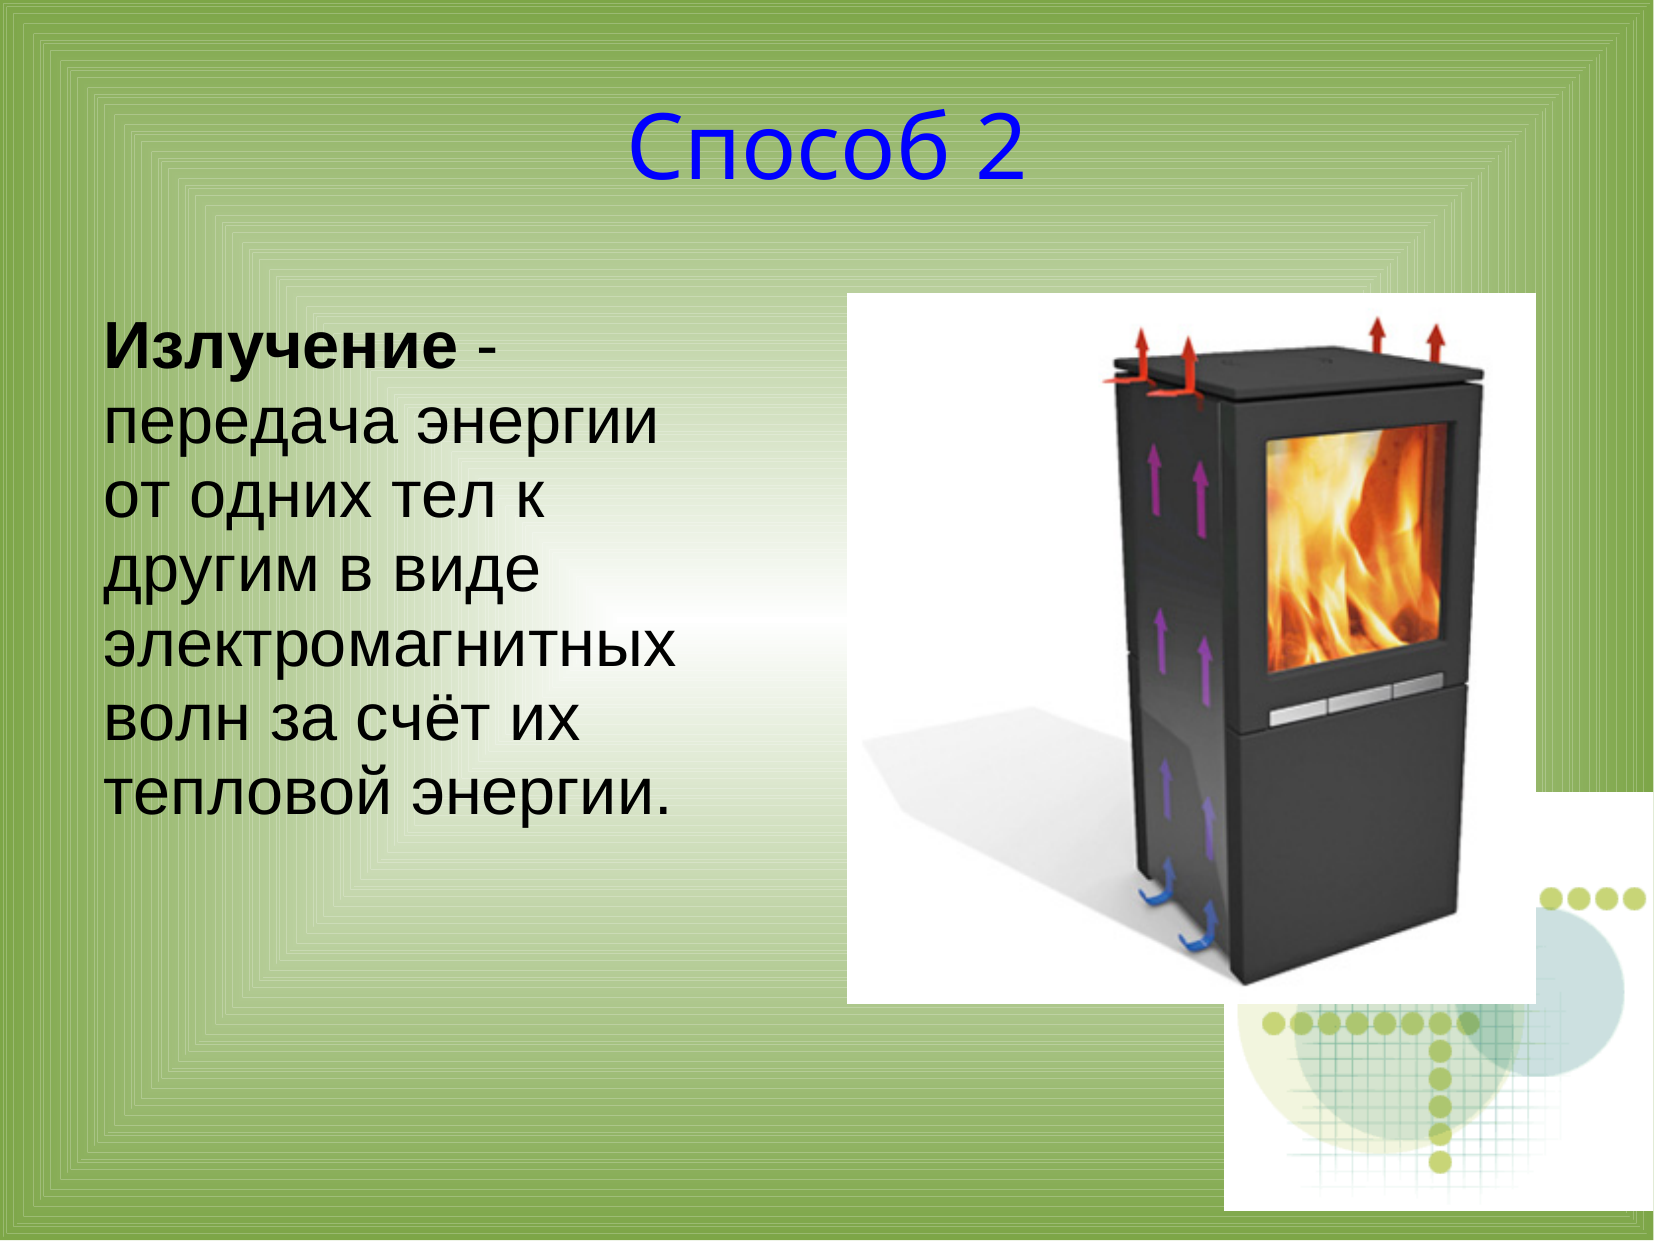

# Способ 2
Излучение - передача энергии от одних тел к другим в виде электромагнитных волн за счёт их тепловой энергии.